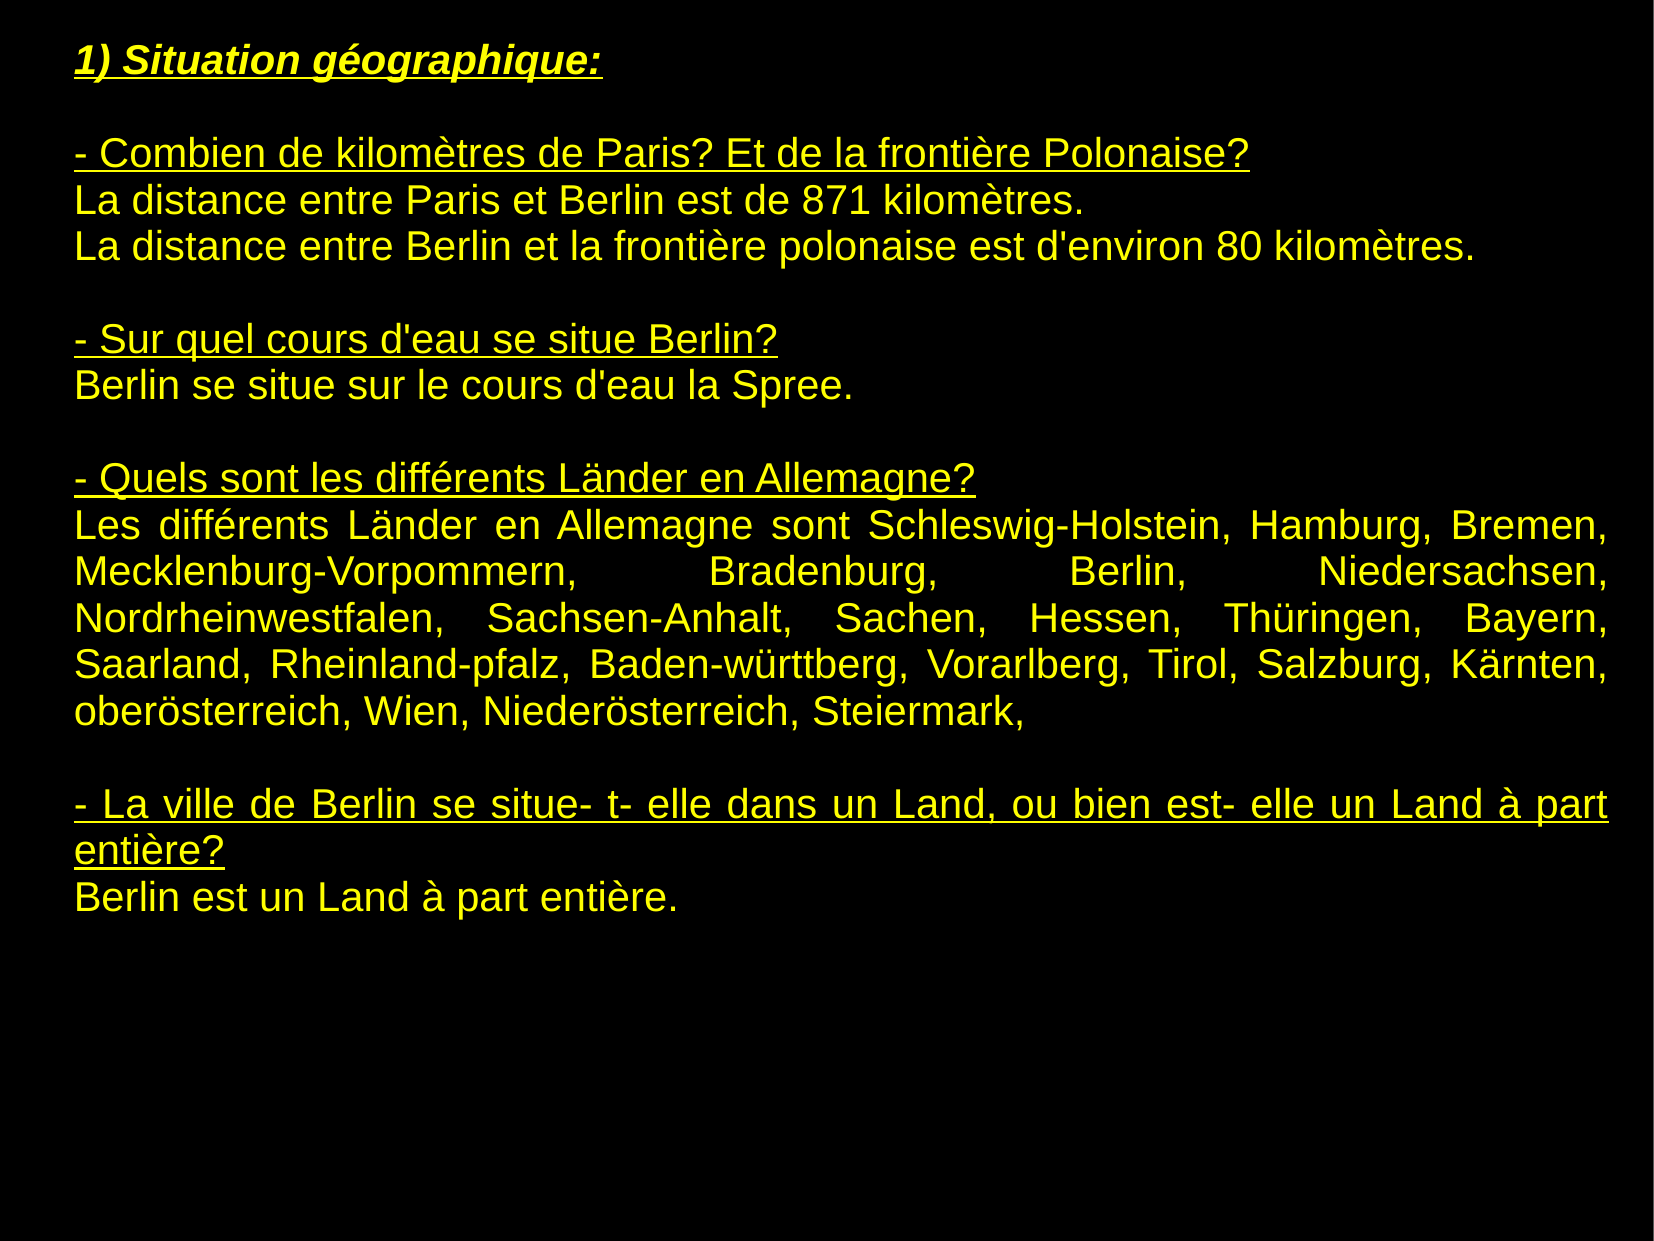

1) Situation géographique:
- Combien de kilomètres de Paris? Et de la frontière Polonaise?
La distance entre Paris et Berlin est de 871 kilomètres.
La distance entre Berlin et la frontière polonaise est d'environ 80 kilomètres.
- Sur quel cours d'eau se situe Berlin?
Berlin se situe sur le cours d'eau la Spree.
- Quels sont les différents Länder en Allemagne?
Les différents Länder en Allemagne sont Schleswig-Holstein, Hamburg, Bremen, Mecklenburg-Vorpommern, Bradenburg, Berlin, Niedersachsen, Nordrheinwestfalen, Sachsen-Anhalt, Sachen, Hessen, Thüringen, Bayern, Saarland, Rheinland-pfalz, Baden-württberg, Vorarlberg, Tirol, Salzburg, Kärnten, oberösterreich, Wien, Niederösterreich, Steiermark,
- La ville de Berlin se situe- t- elle dans un Land, ou bien est- elle un Land à part entière?
Berlin est un Land à part entière.